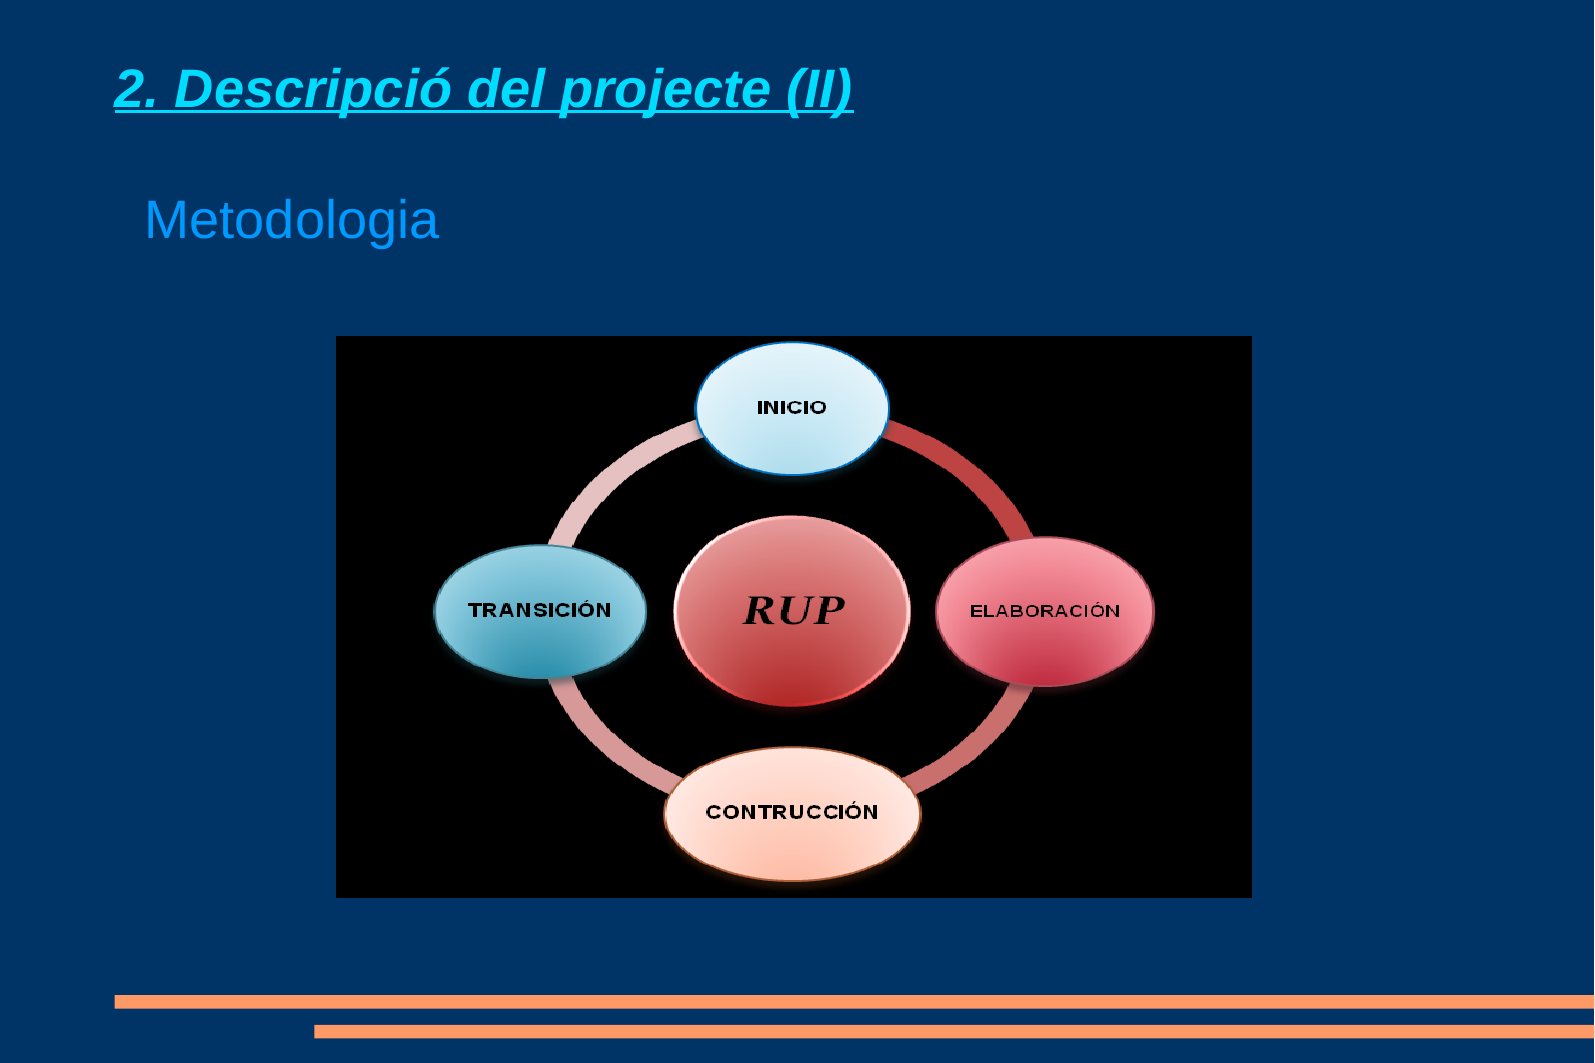

# 2. Descripció del projecte (II)
Metodologia